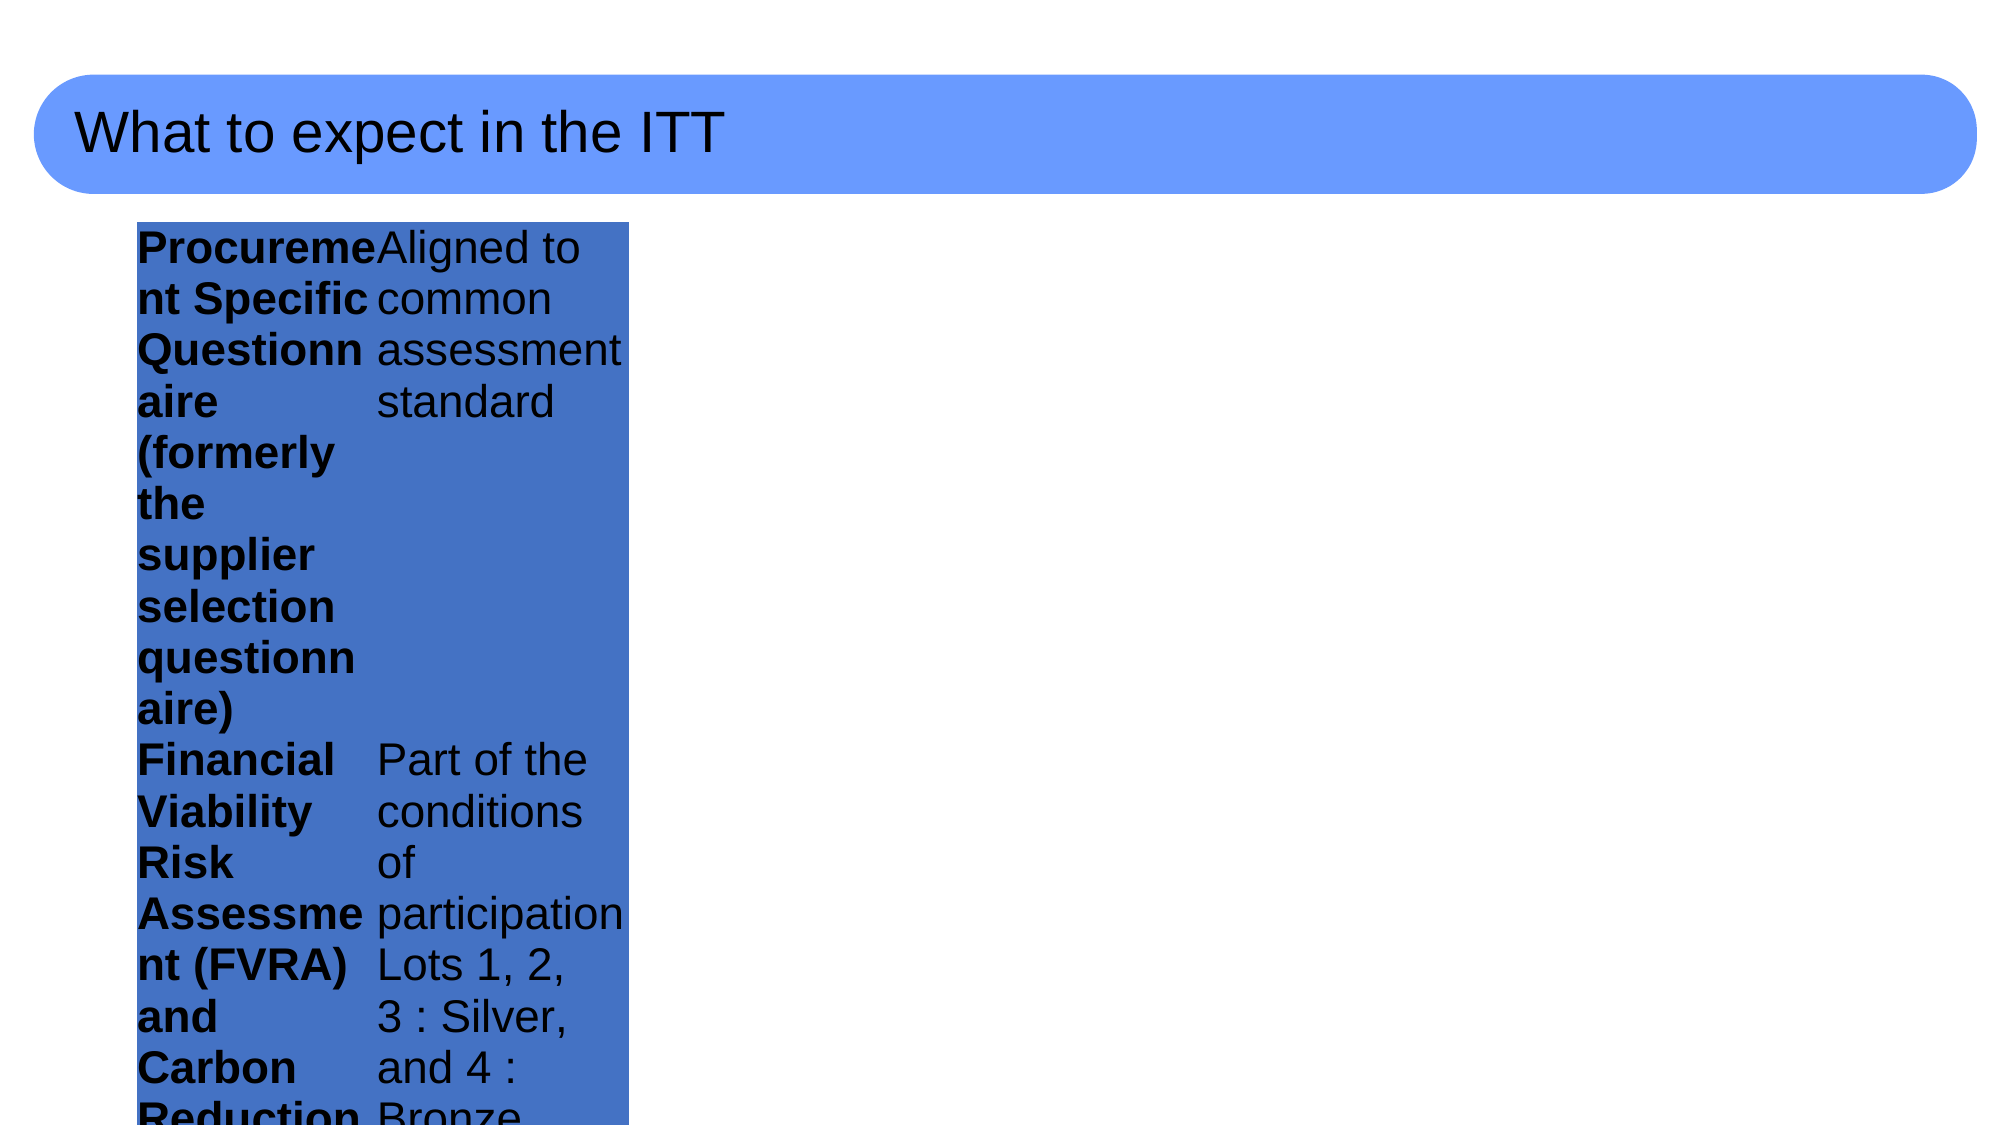

# What to expect in the ITT
| Procurement Specific Questionnaire (formerly the supplier selection questionnaire) | Aligned to common assessment standard |
| --- | --- |
| Financial Viability Risk Assessment (FVRA) and Carbon Reduction Plan | Part of the conditions of participation Lots 1, 2, 3 : Silver, and 4 : Bronze |
| Commercial Evaluation (Pricing) | Work in Progress |
| Award Questions | Questions applicable to all lots and some lot specific |